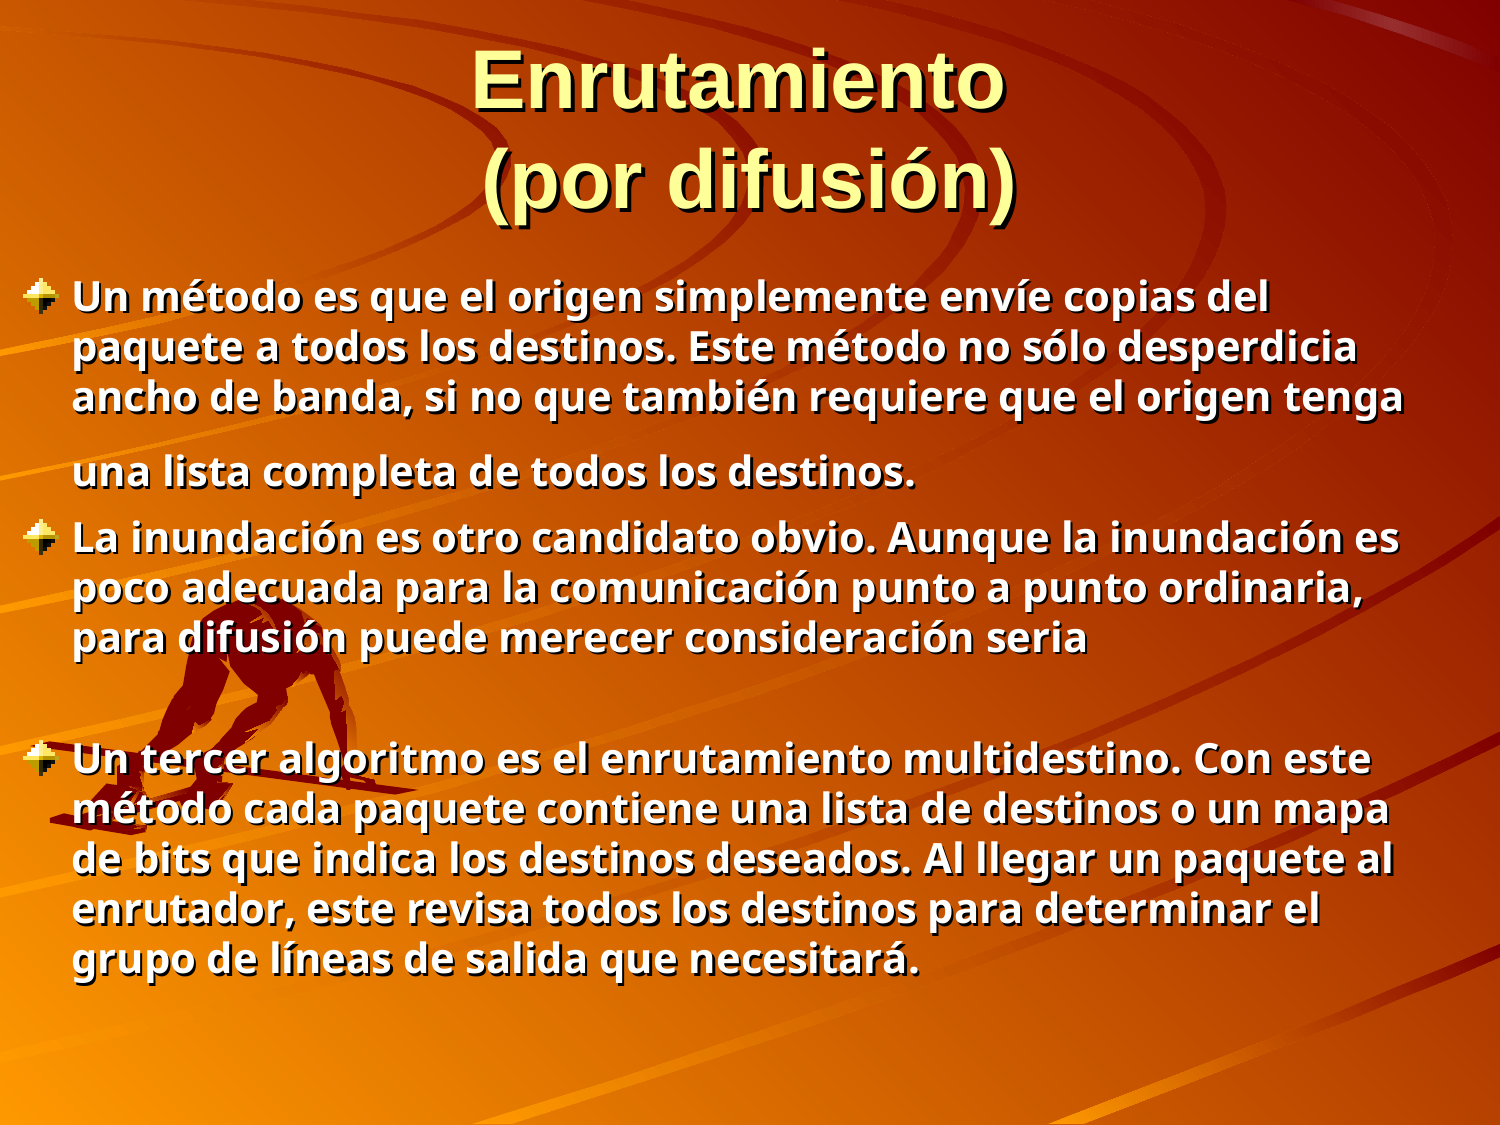

# Enrutamiento (por difusión)
Un método es que el origen simplemente envíe copias del paquete a todos los destinos. Este método no sólo desperdicia ancho de banda, si no que también requiere que el origen tenga una lista completa de todos los destinos.
La inundación es otro candidato obvio. Aunque la inundación es poco adecuada para la comunicación punto a punto ordinaria, para difusión puede merecer consideración seria
Un tercer algoritmo es el enrutamiento multidestino. Con este método cada paquete contiene una lista de destinos o un mapa de bits que indica los destinos deseados. Al llegar un paquete al enrutador, este revisa todos los destinos para determinar el grupo de líneas de salida que necesitará.